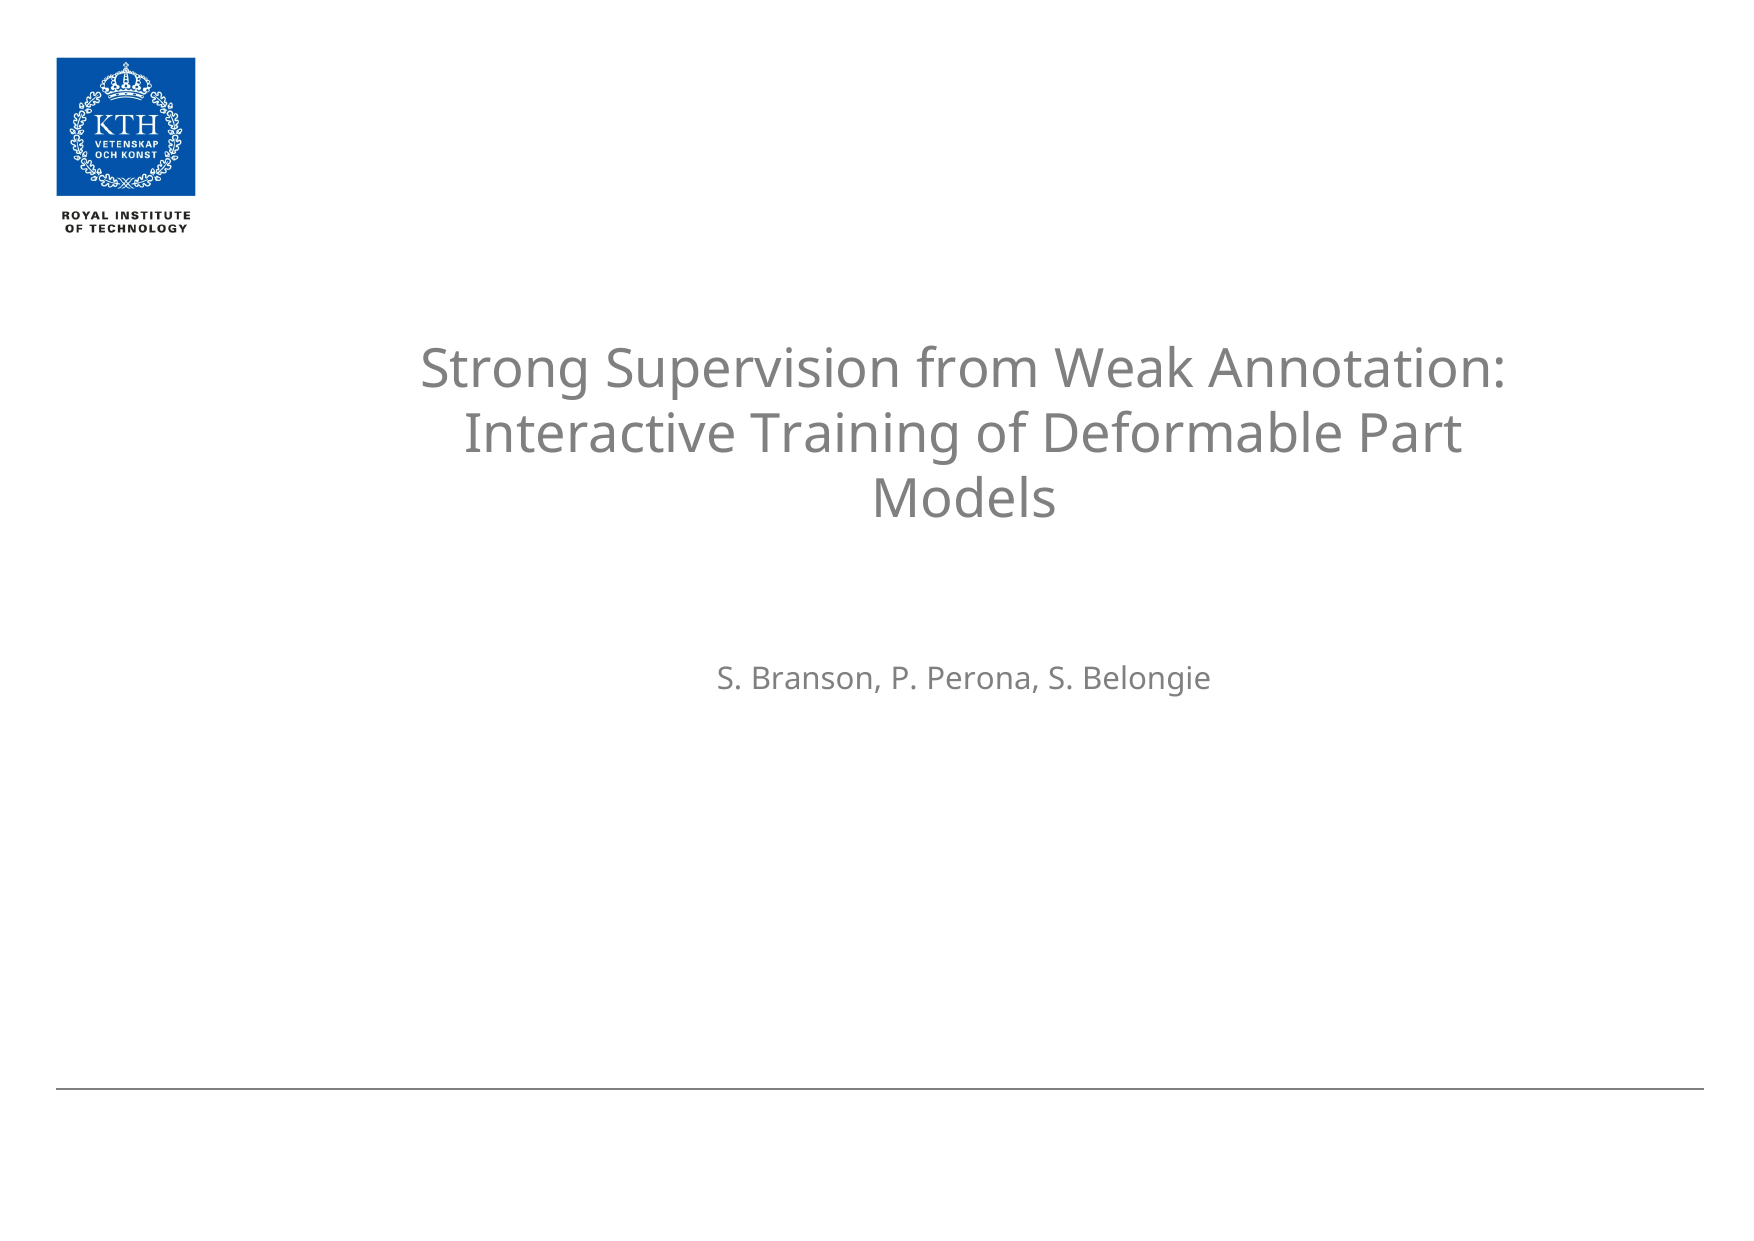

# Strong Supervision from Weak Annotation: Interactive Training of Deformable Part Models S. Branson, P. Perona, S. Belongie